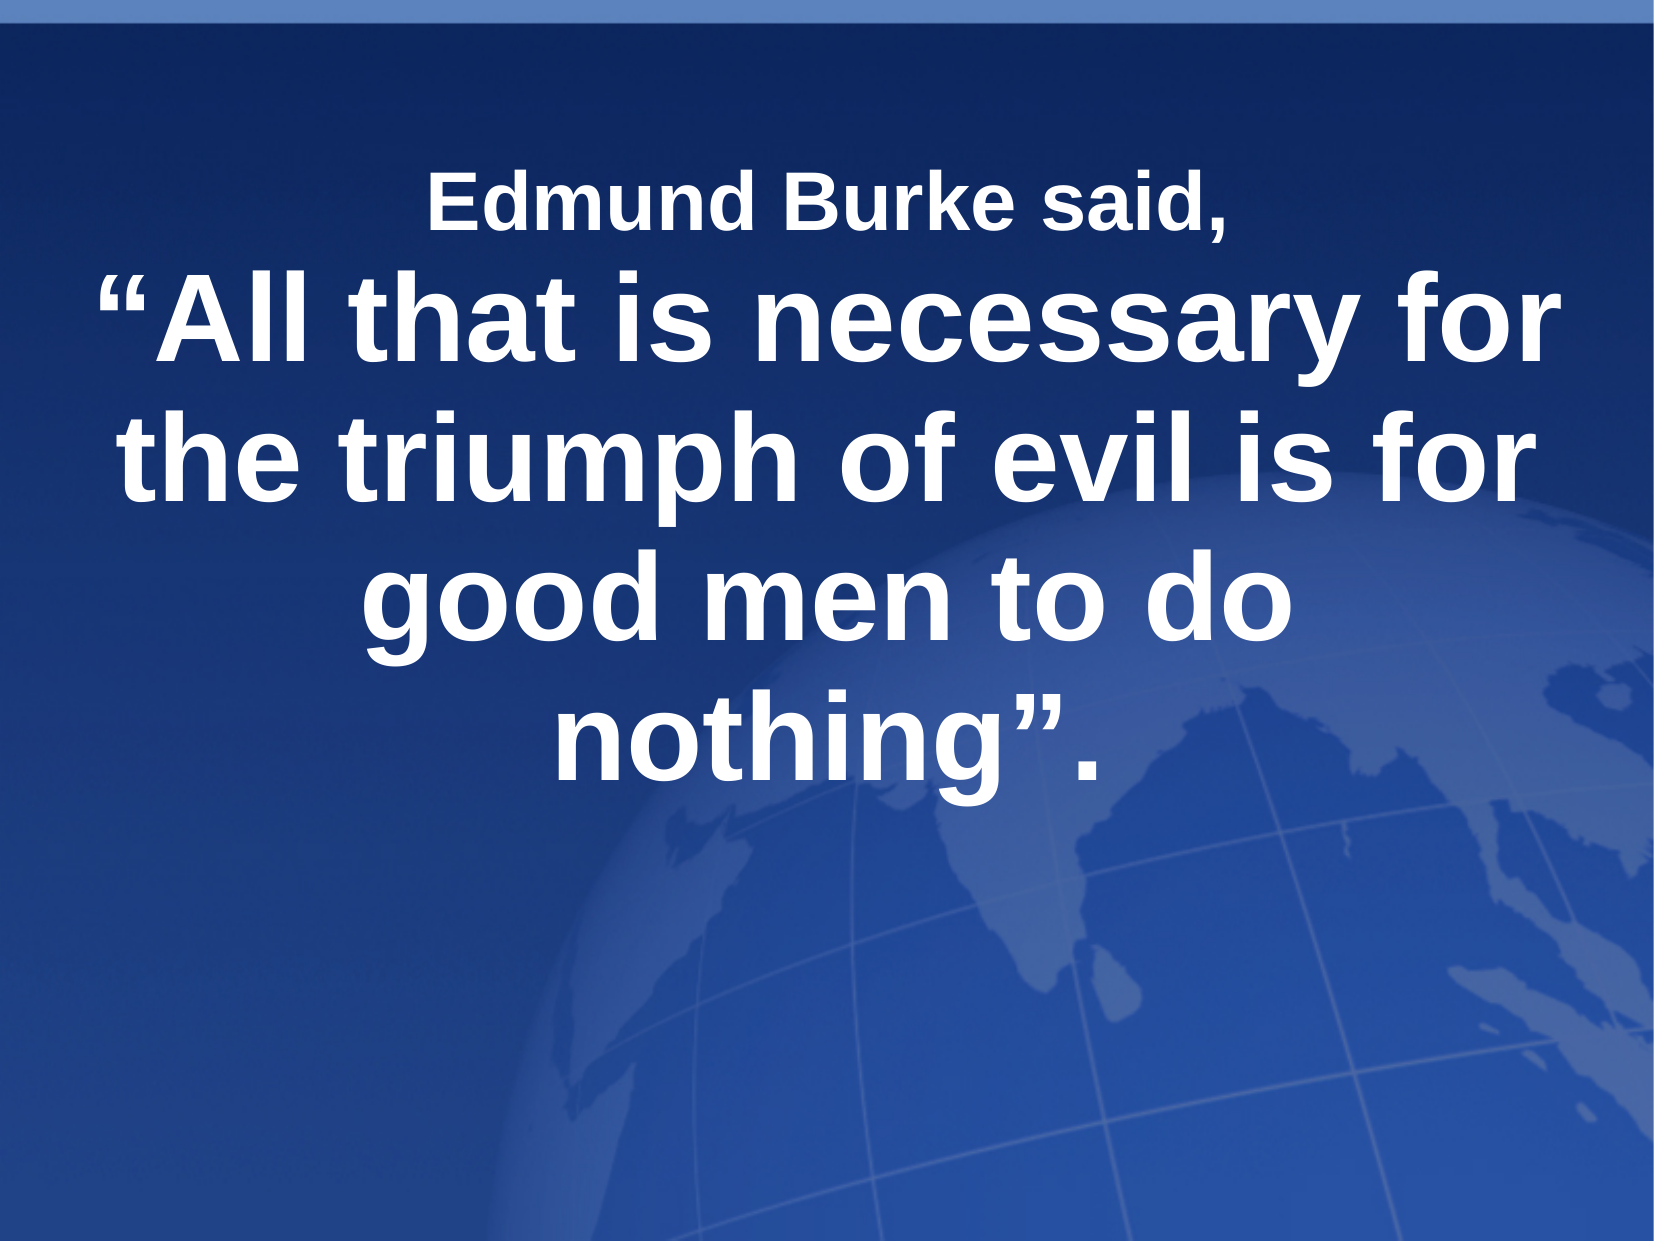

Edmund Burke said,
“All that is necessary for the triumph of evil is for good men to do nothing”.